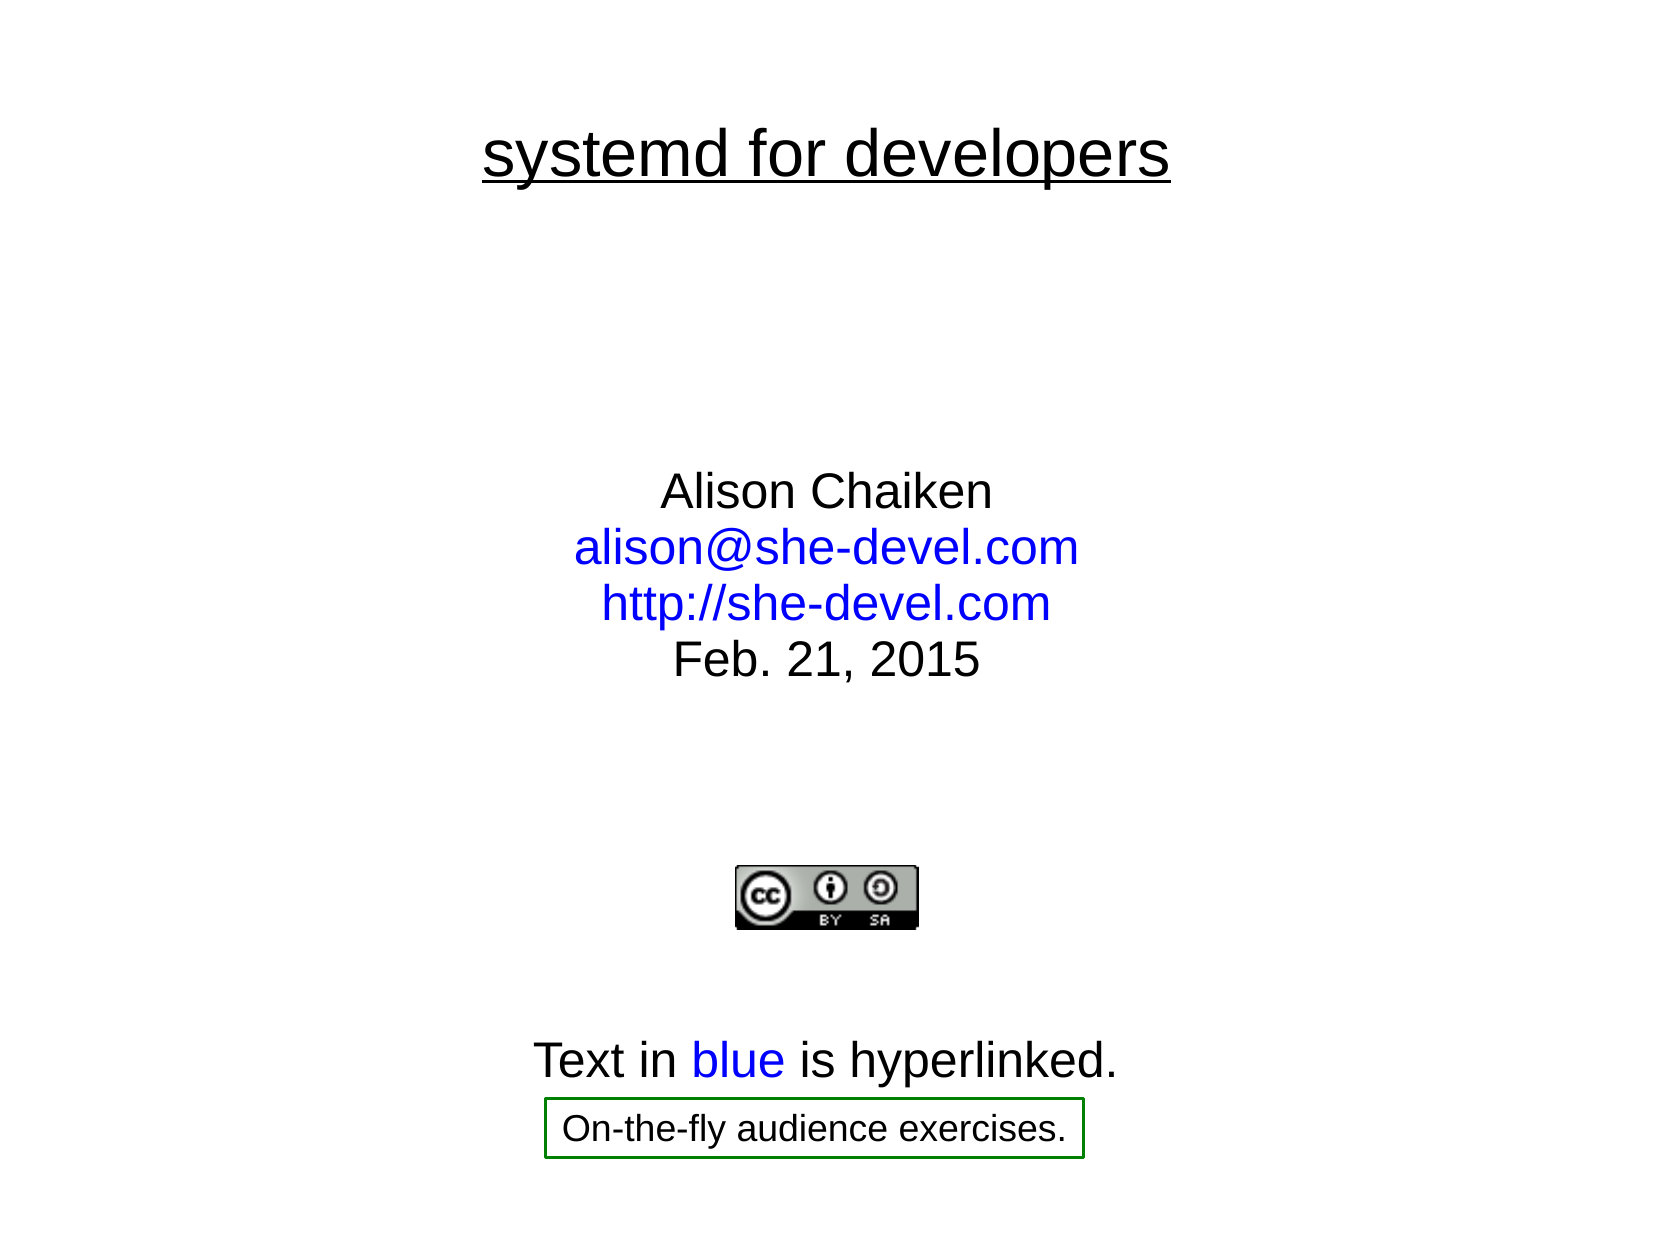

# systemd for developers
Alison Chaiken
alison@she-devel.com
http://she-devel.com
Feb. 21, 2015
Text in blue is hyperlinked.
On-the-fly audience exercises.